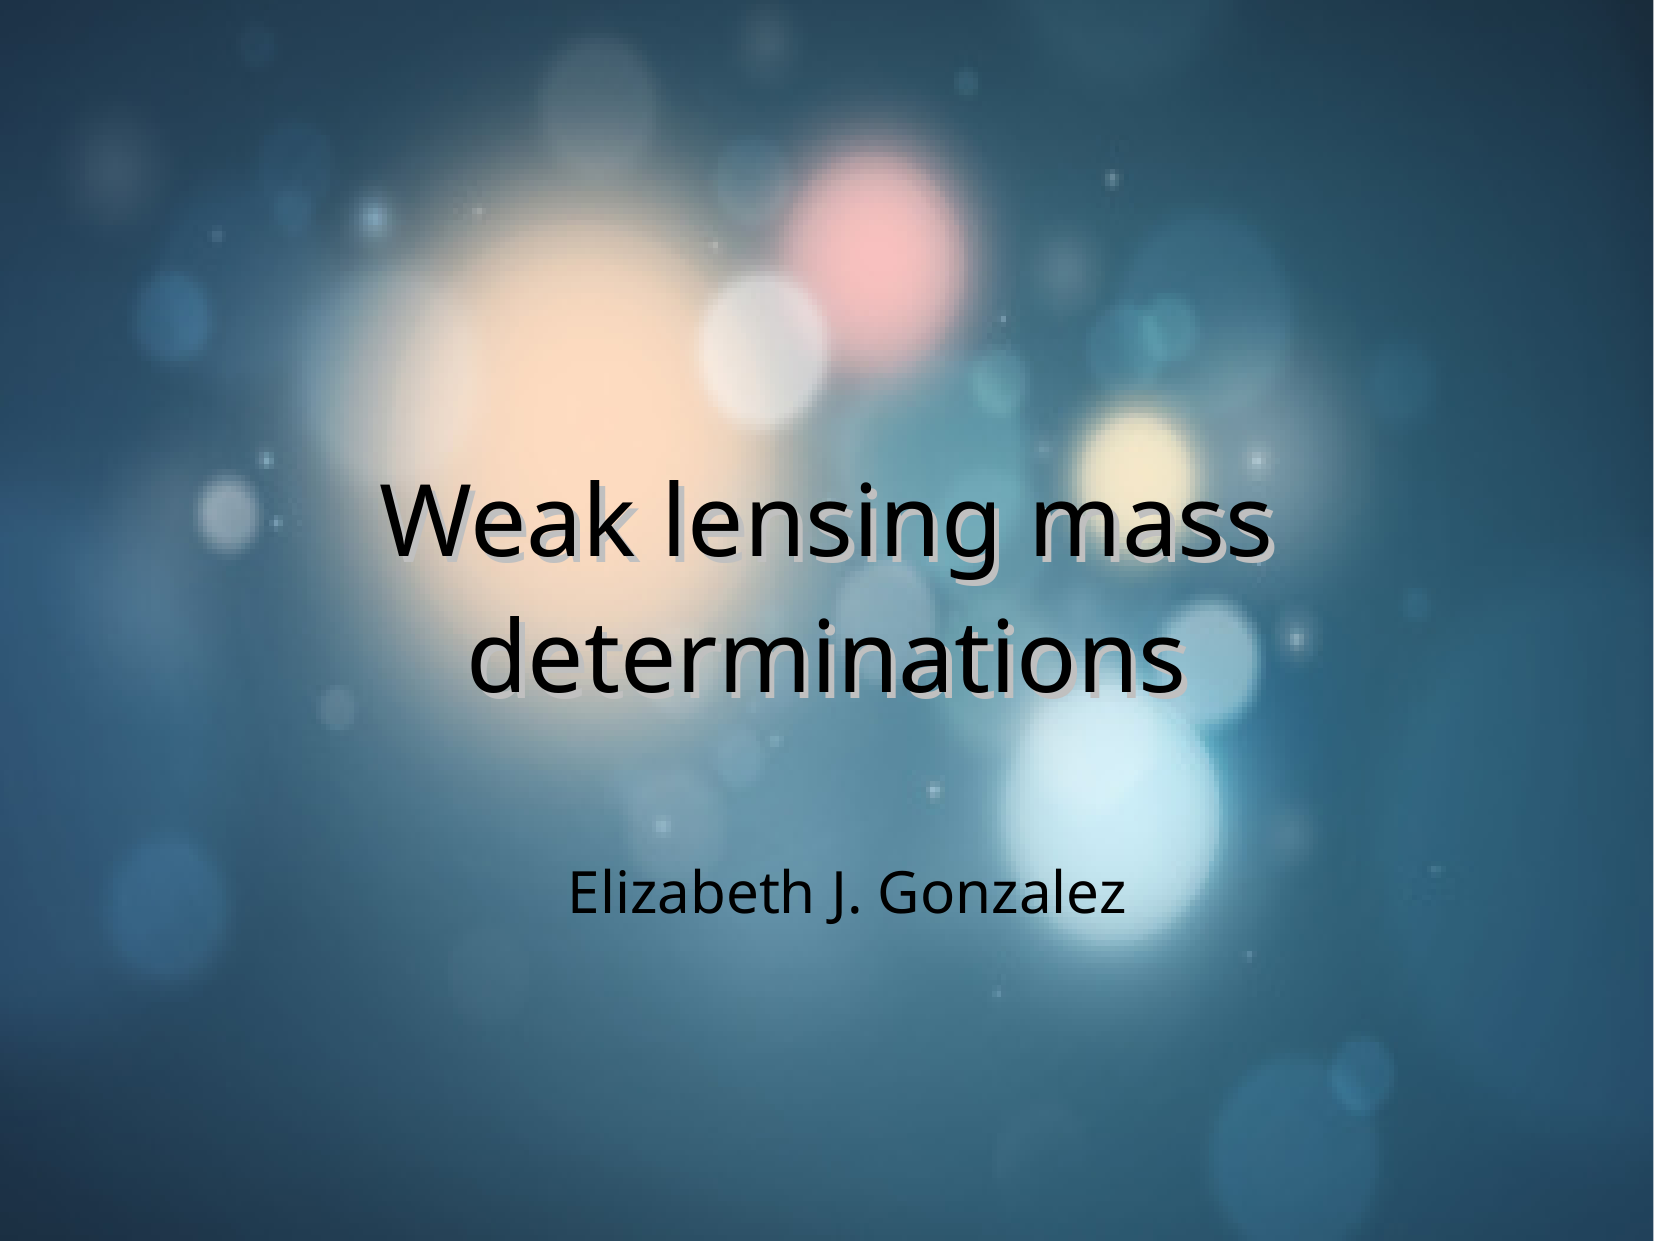

Weak lensing mass determinations
 Elizabeth J. Gonzalez